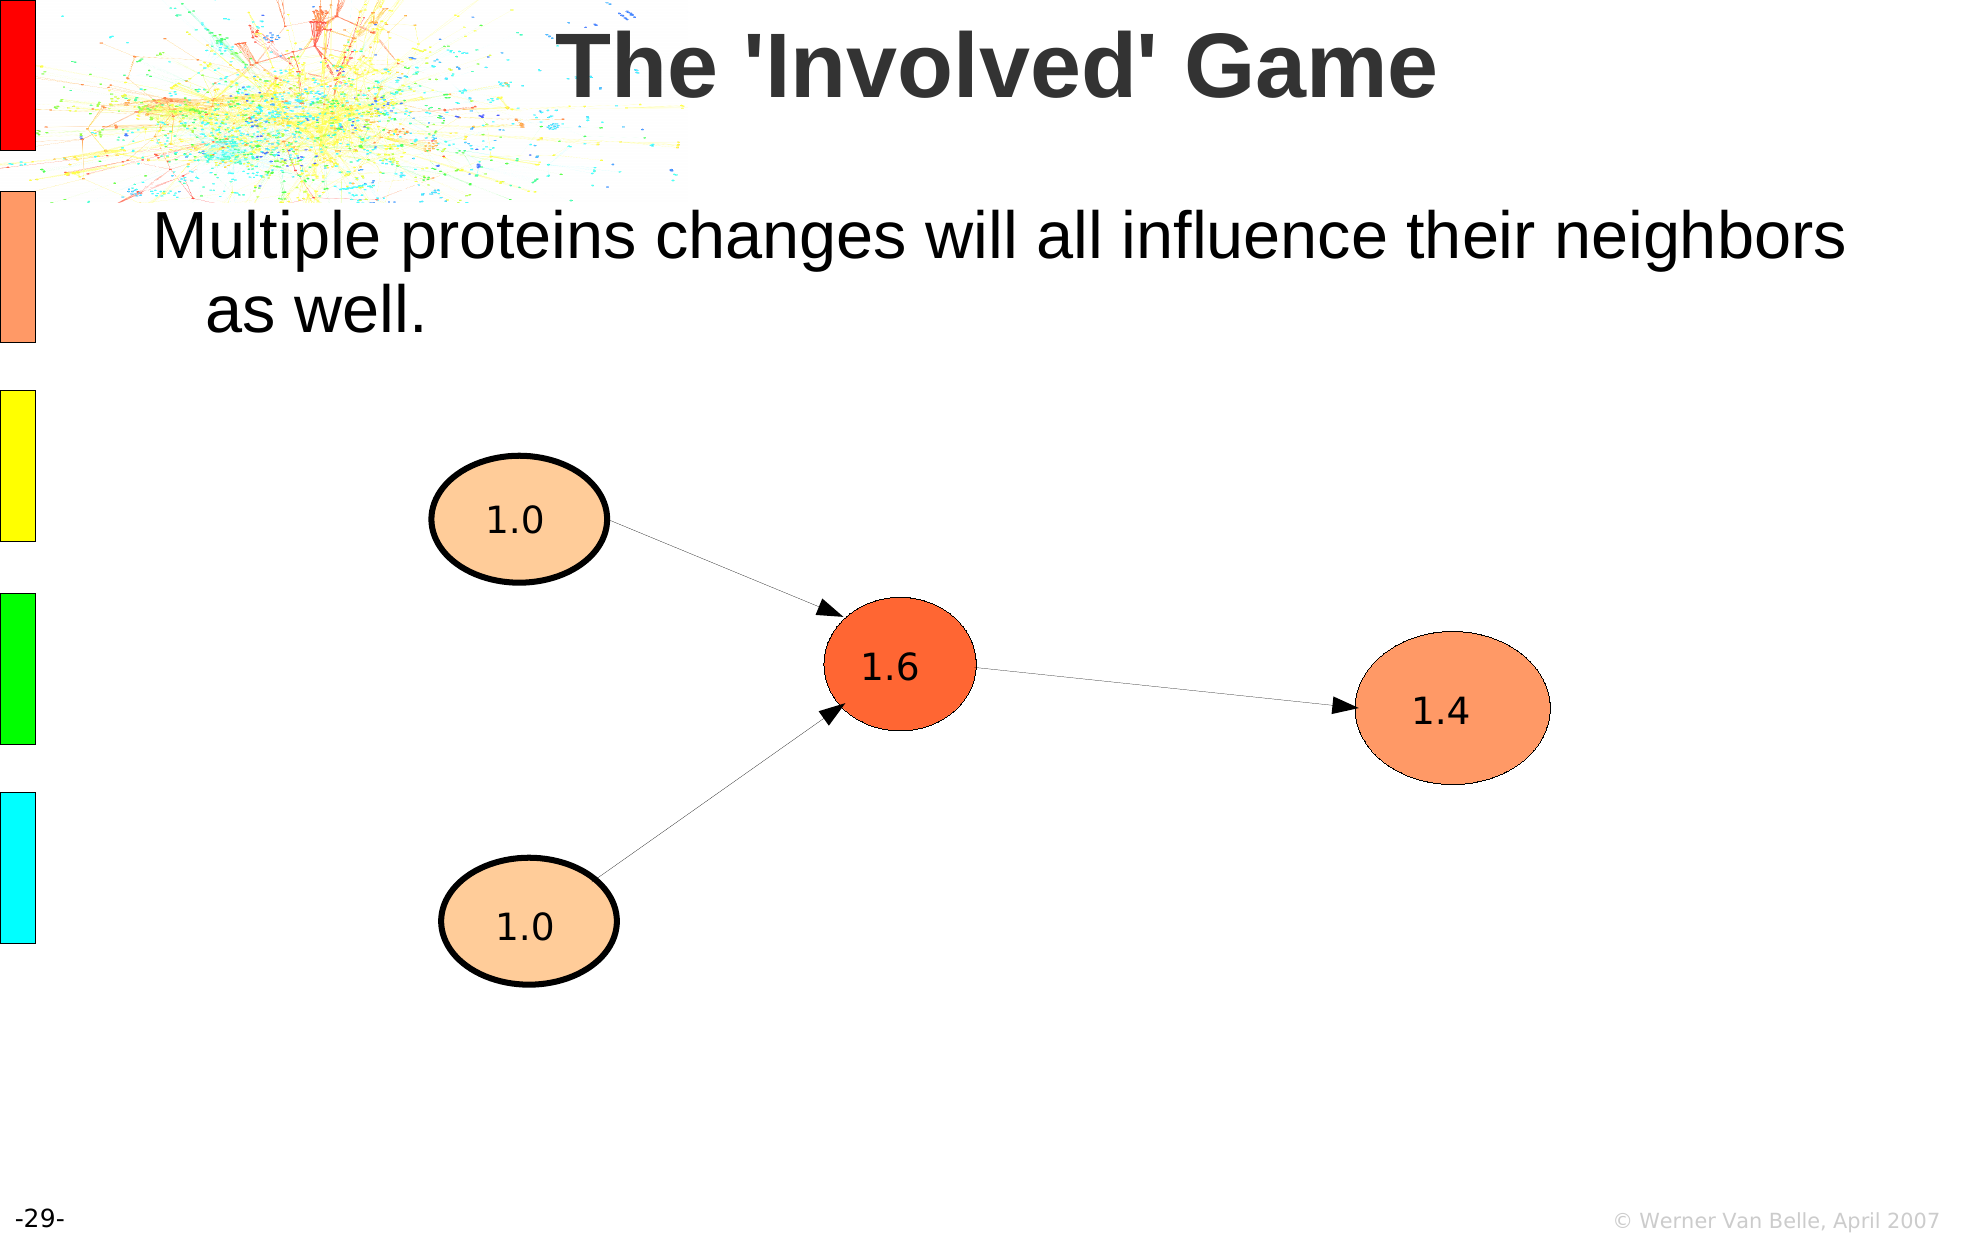

# The 'Involved' Game
Multiple proteins changes will all influence their neighbors as well.
1.0
1.6
1.4
1.0